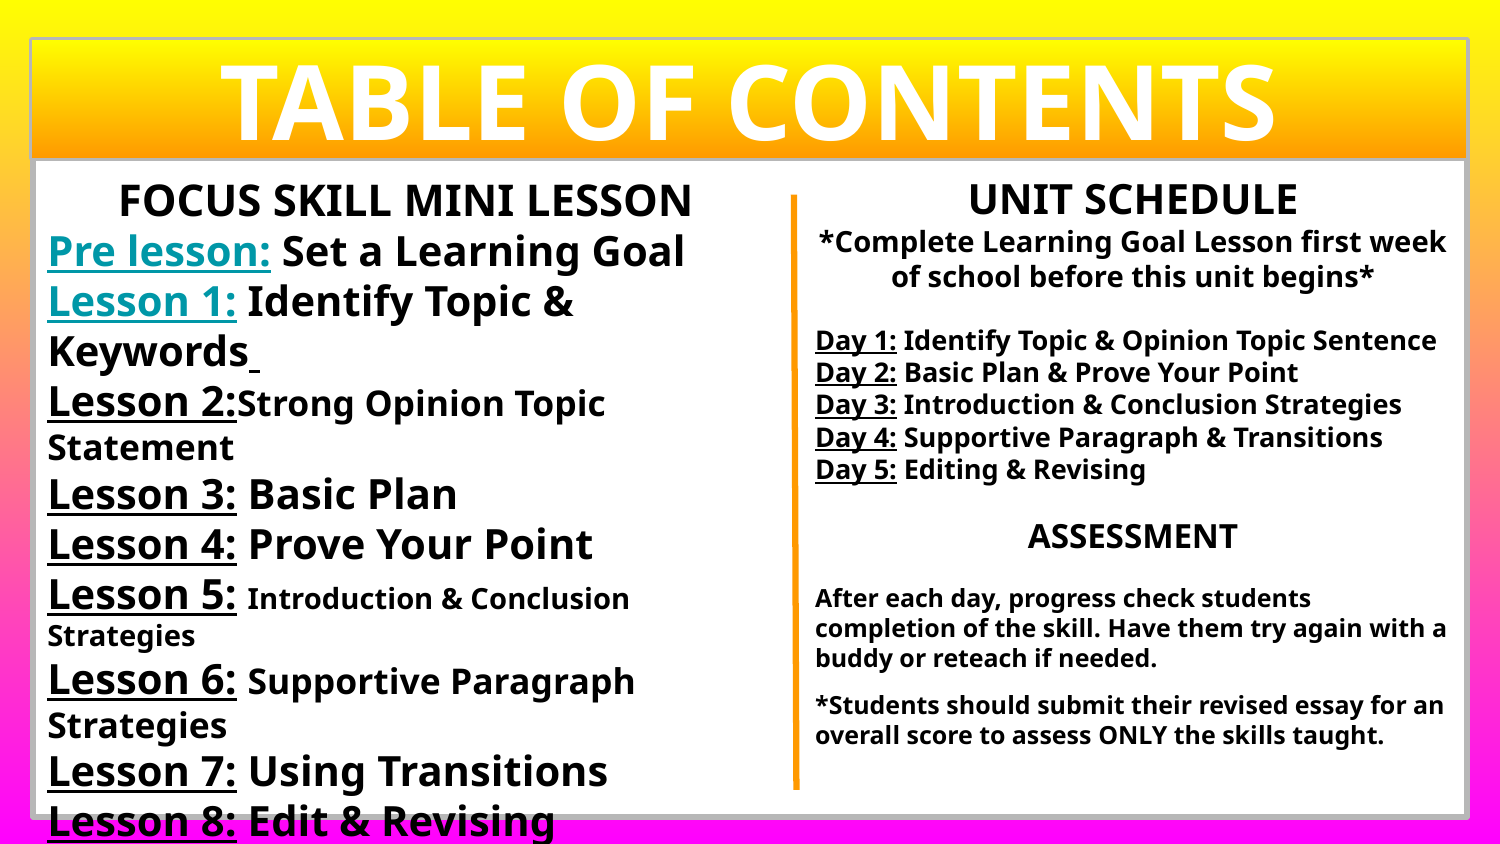

TABLE OF CONTENTS
FOCUS SKILL MINI LESSON
Pre lesson: Set a Learning Goal
Lesson 1: Identify Topic & Keywords
Lesson 2:Strong Opinion Topic Statement
Lesson 3: Basic Plan
Lesson 4: Prove Your Point
Lesson 5: Introduction & Conclusion Strategies
Lesson 6: Supportive Paragraph Strategies
Lesson 7: Using Transitions
Lesson 8: Edit & Revising
UNIT SCHEDULE
*Complete Learning Goal Lesson first week of school before this unit begins*
Day 1: Identify Topic & Opinion Topic Sentence
Day 2: Basic Plan & Prove Your Point
Day 3: Introduction & Conclusion Strategies
Day 4: Supportive Paragraph & Transitions
Day 5: Editing & Revising
ASSESSMENT
After each day, progress check students completion of the skill. Have them try again with a buddy or reteach if needed.
*Students should submit their revised essay for an overall score to assess ONLY the skills taught.